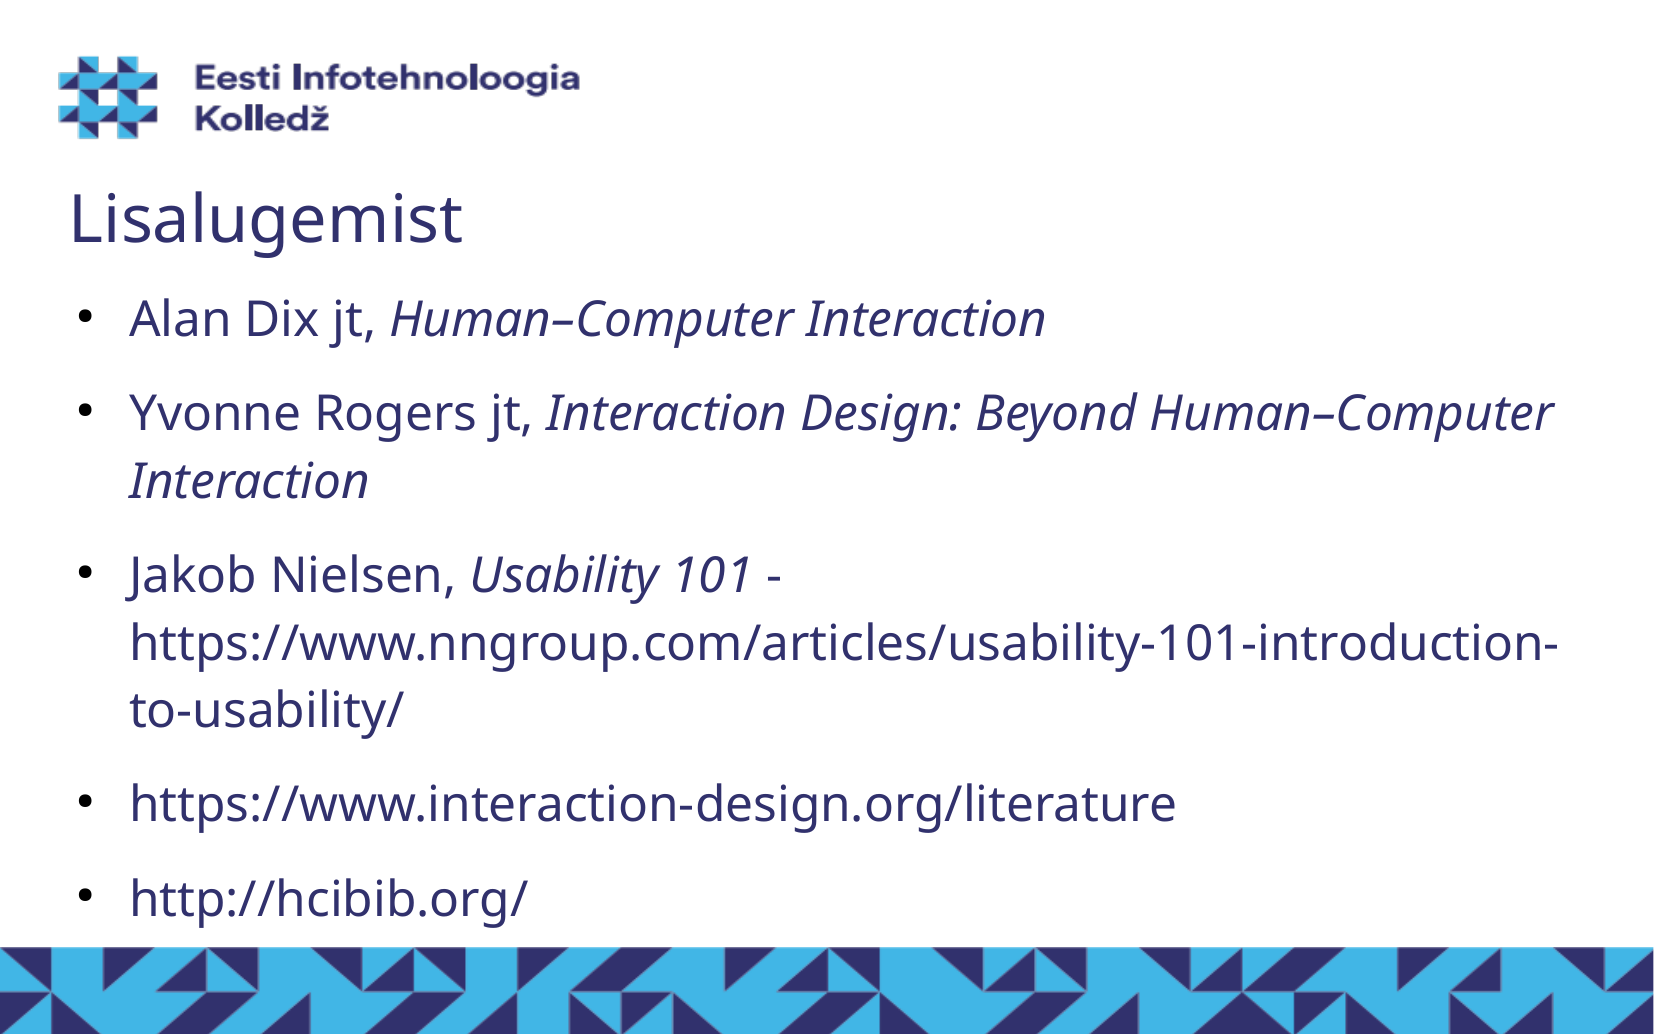

# Lisalugemist
Alan Dix jt, Human–Computer Interaction
Yvonne Rogers jt, Interaction Design: Beyond Human–Computer Interaction
Jakob Nielsen, Usability 101 - https://www.nngroup.com/articles/usability-101-introduction-to-usability/
https://www.interaction-design.org/literature
http://hcibib.org/